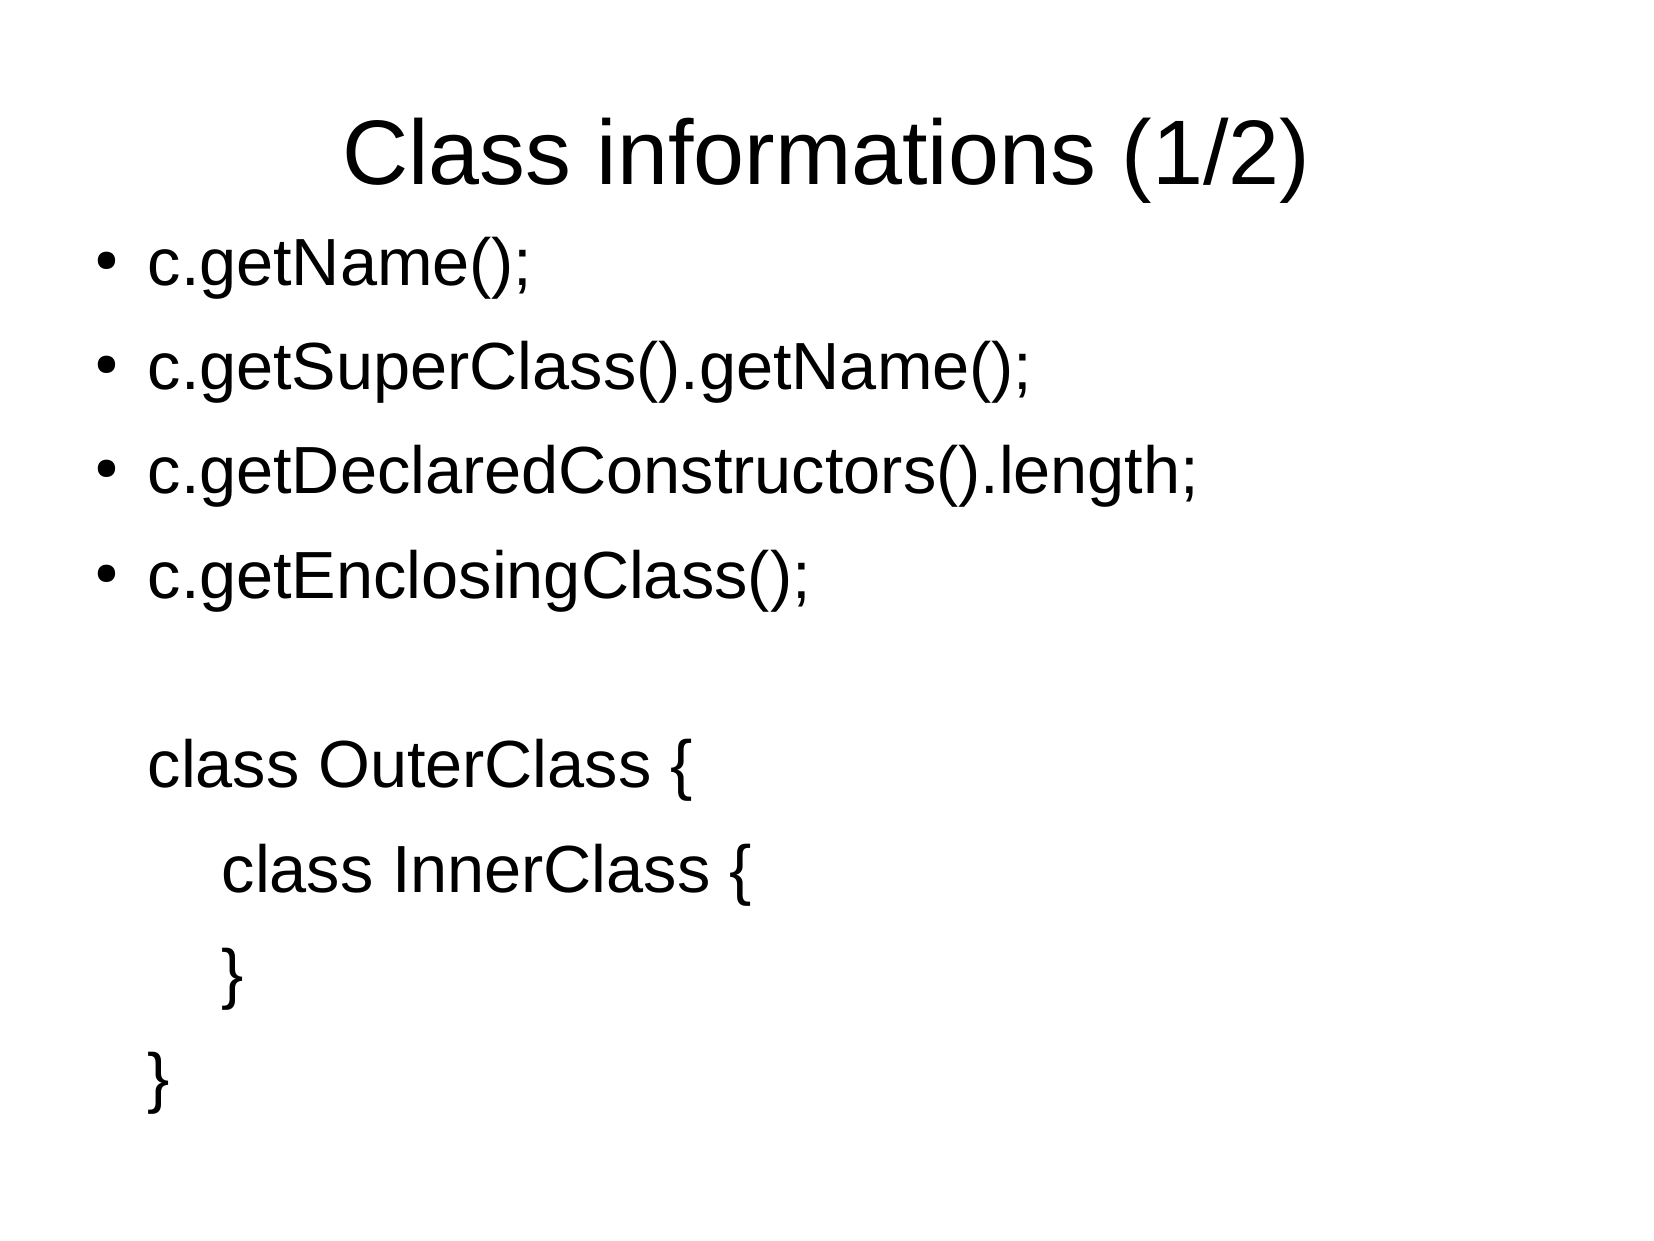

# Class informations (1/2)
c.getName();
c.getSuperClass().getName();
c.getDeclaredConstructors().length;
c.getEnclosingClass();
class OuterClass {
 class InnerClass {
 }
}